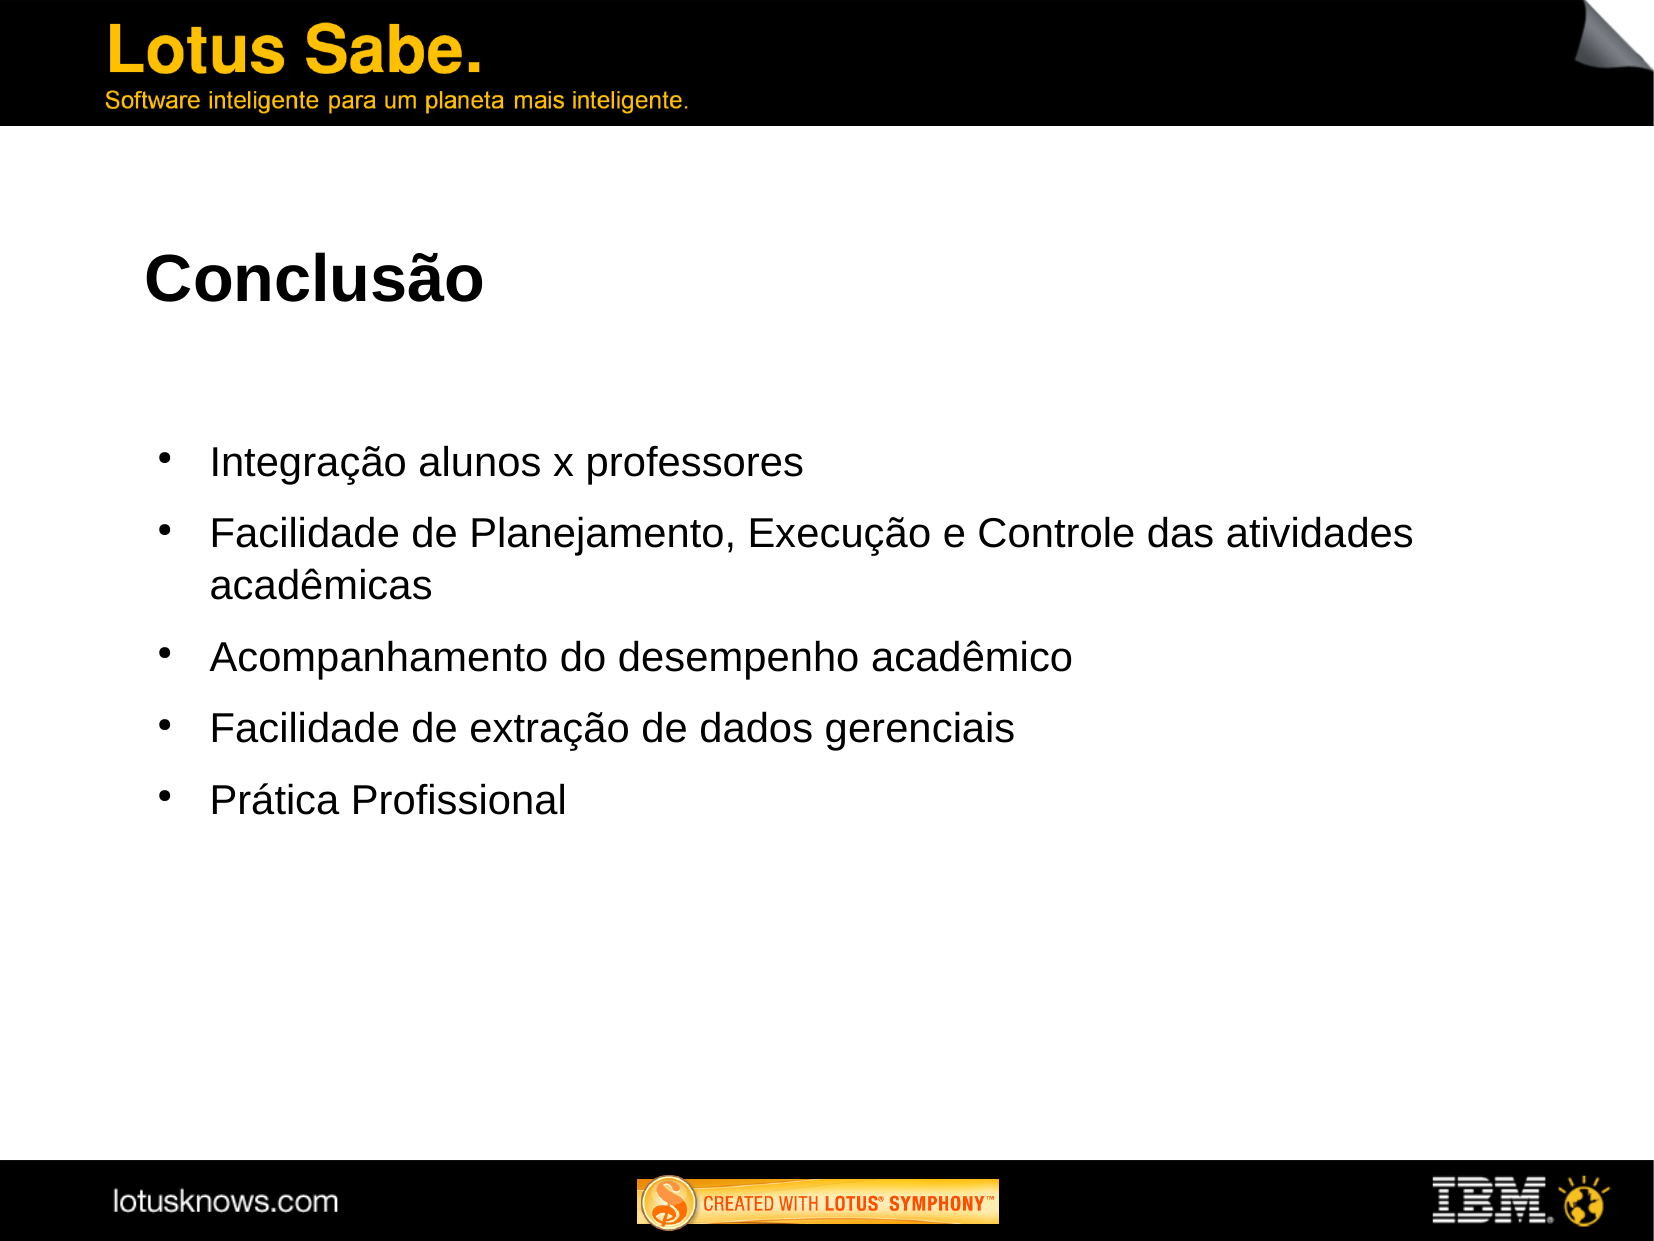

# Conclusão
Integração alunos x professores
Facilidade de Planejamento, Execução e Controle das atividades acadêmicas
Acompanhamento do desempenho acadêmico
Facilidade de extração de dados gerenciais
Prática Profissional